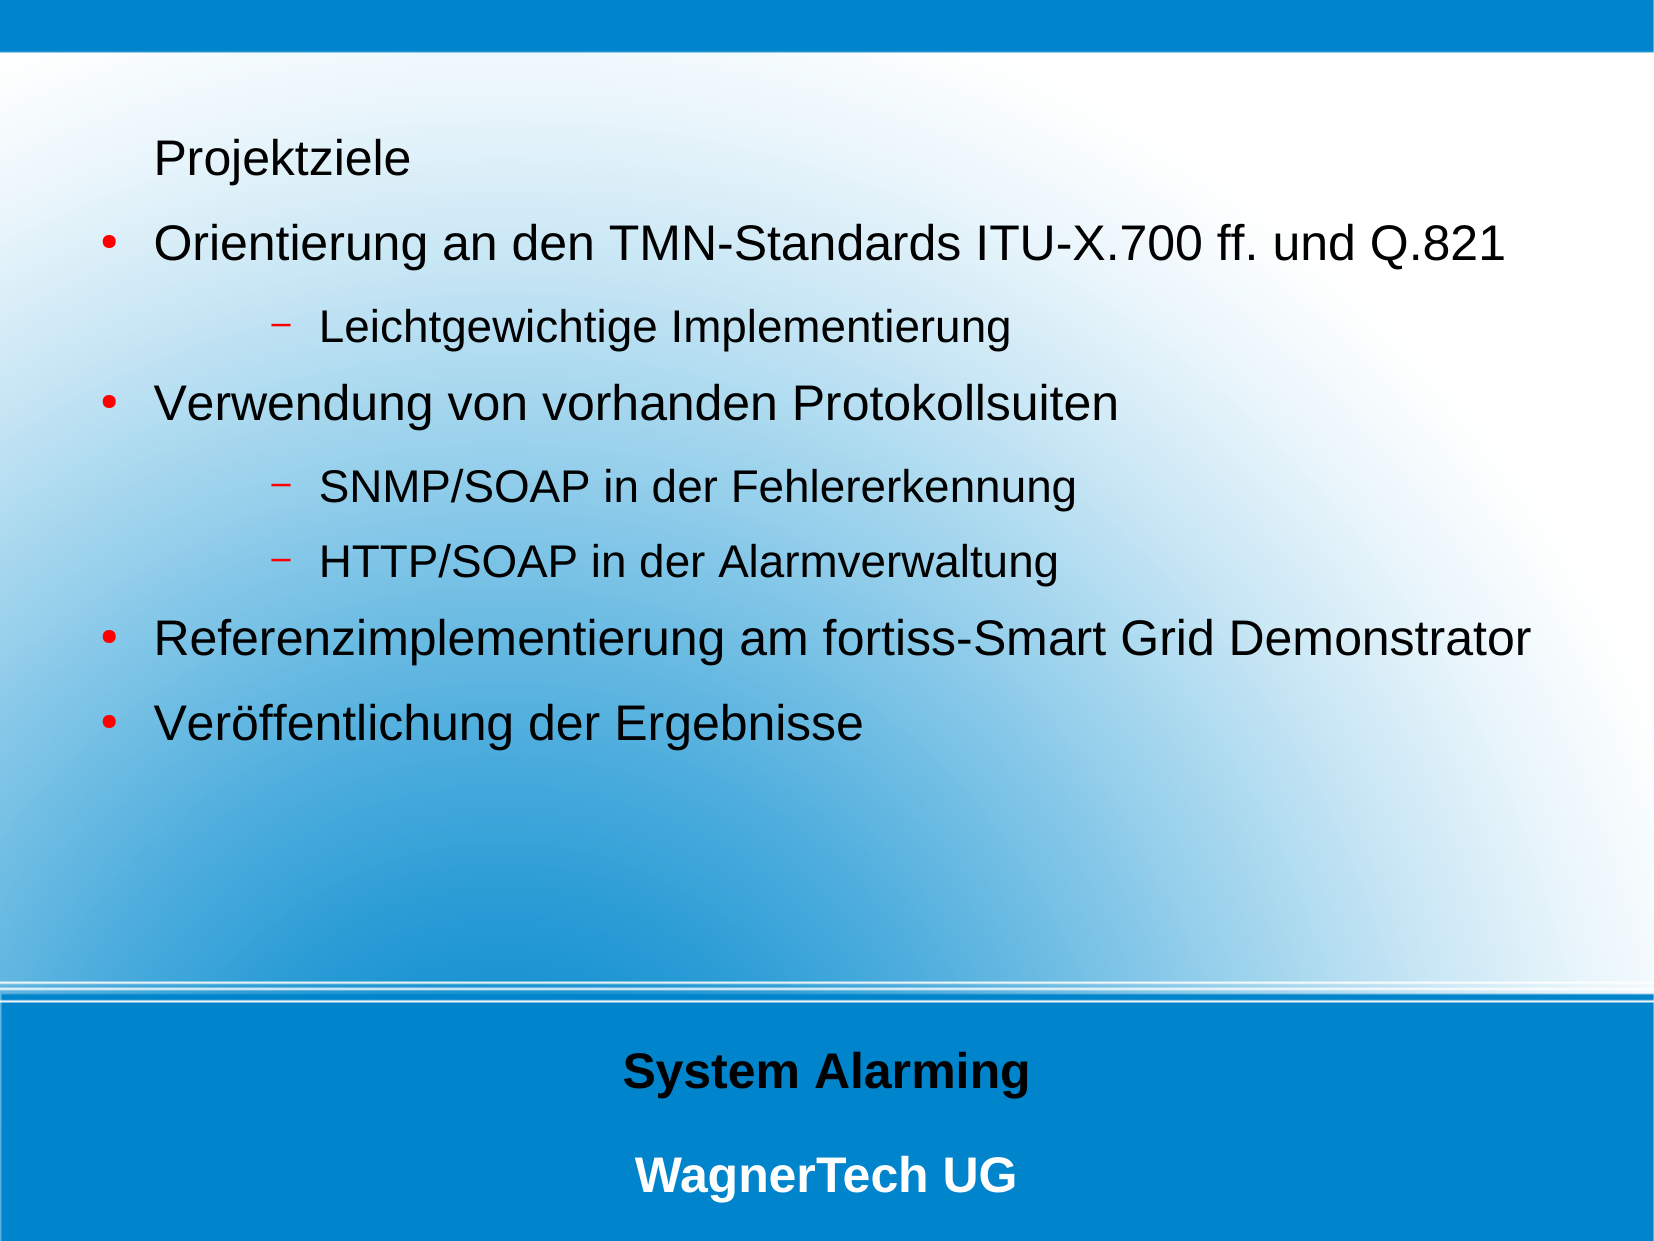

Projektziele
Orientierung an den TMN-Standards ITU-X.700 ff. und Q.821
Leichtgewichtige Implementierung
Verwendung von vorhanden Protokollsuiten
SNMP/SOAP in der Fehlererkennung
HTTP/SOAP in der Alarmverwaltung
Referenzimplementierung am fortiss-Smart Grid Demonstrator
Veröffentlichung der Ergebnisse
# System Alarming